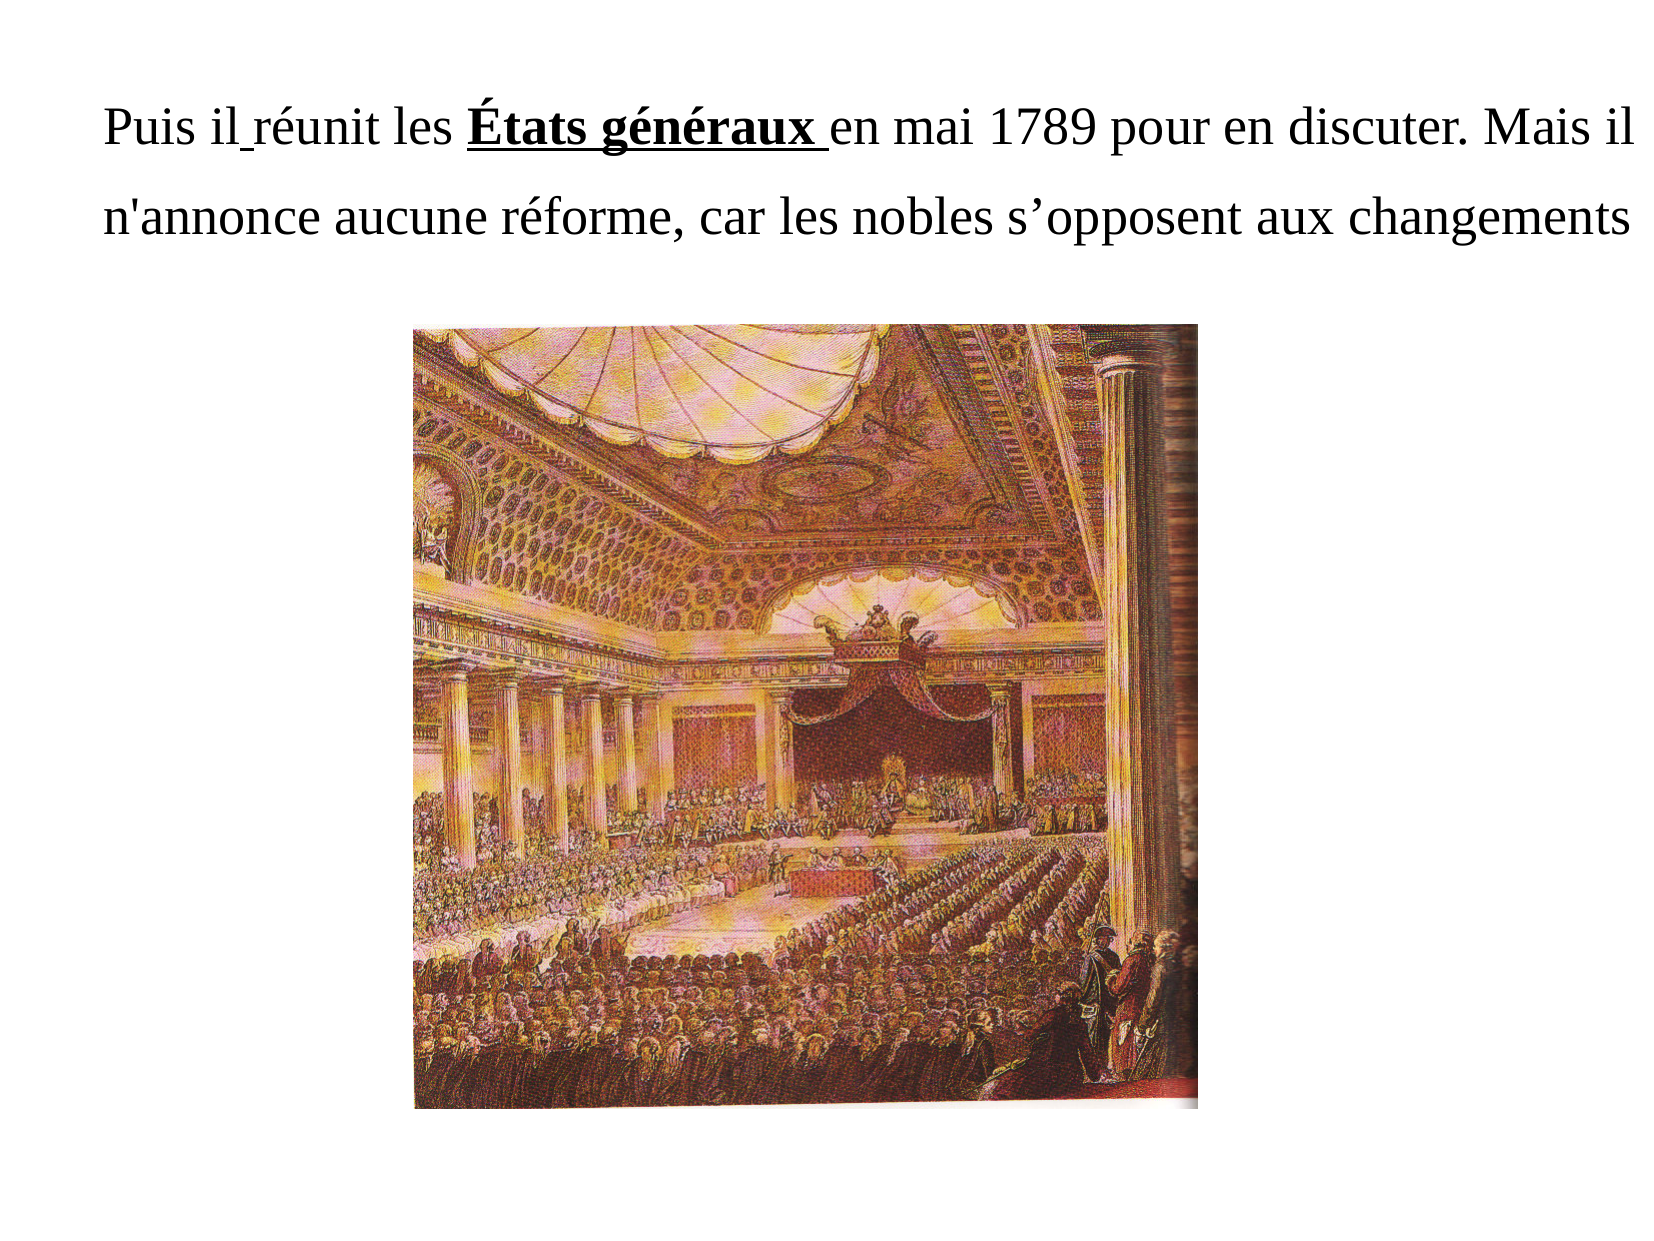

Puis il réunit les États généraux en mai 1789 pour en discuter. Mais il n'annonce aucune réforme, car les nobles s’opposent aux changements